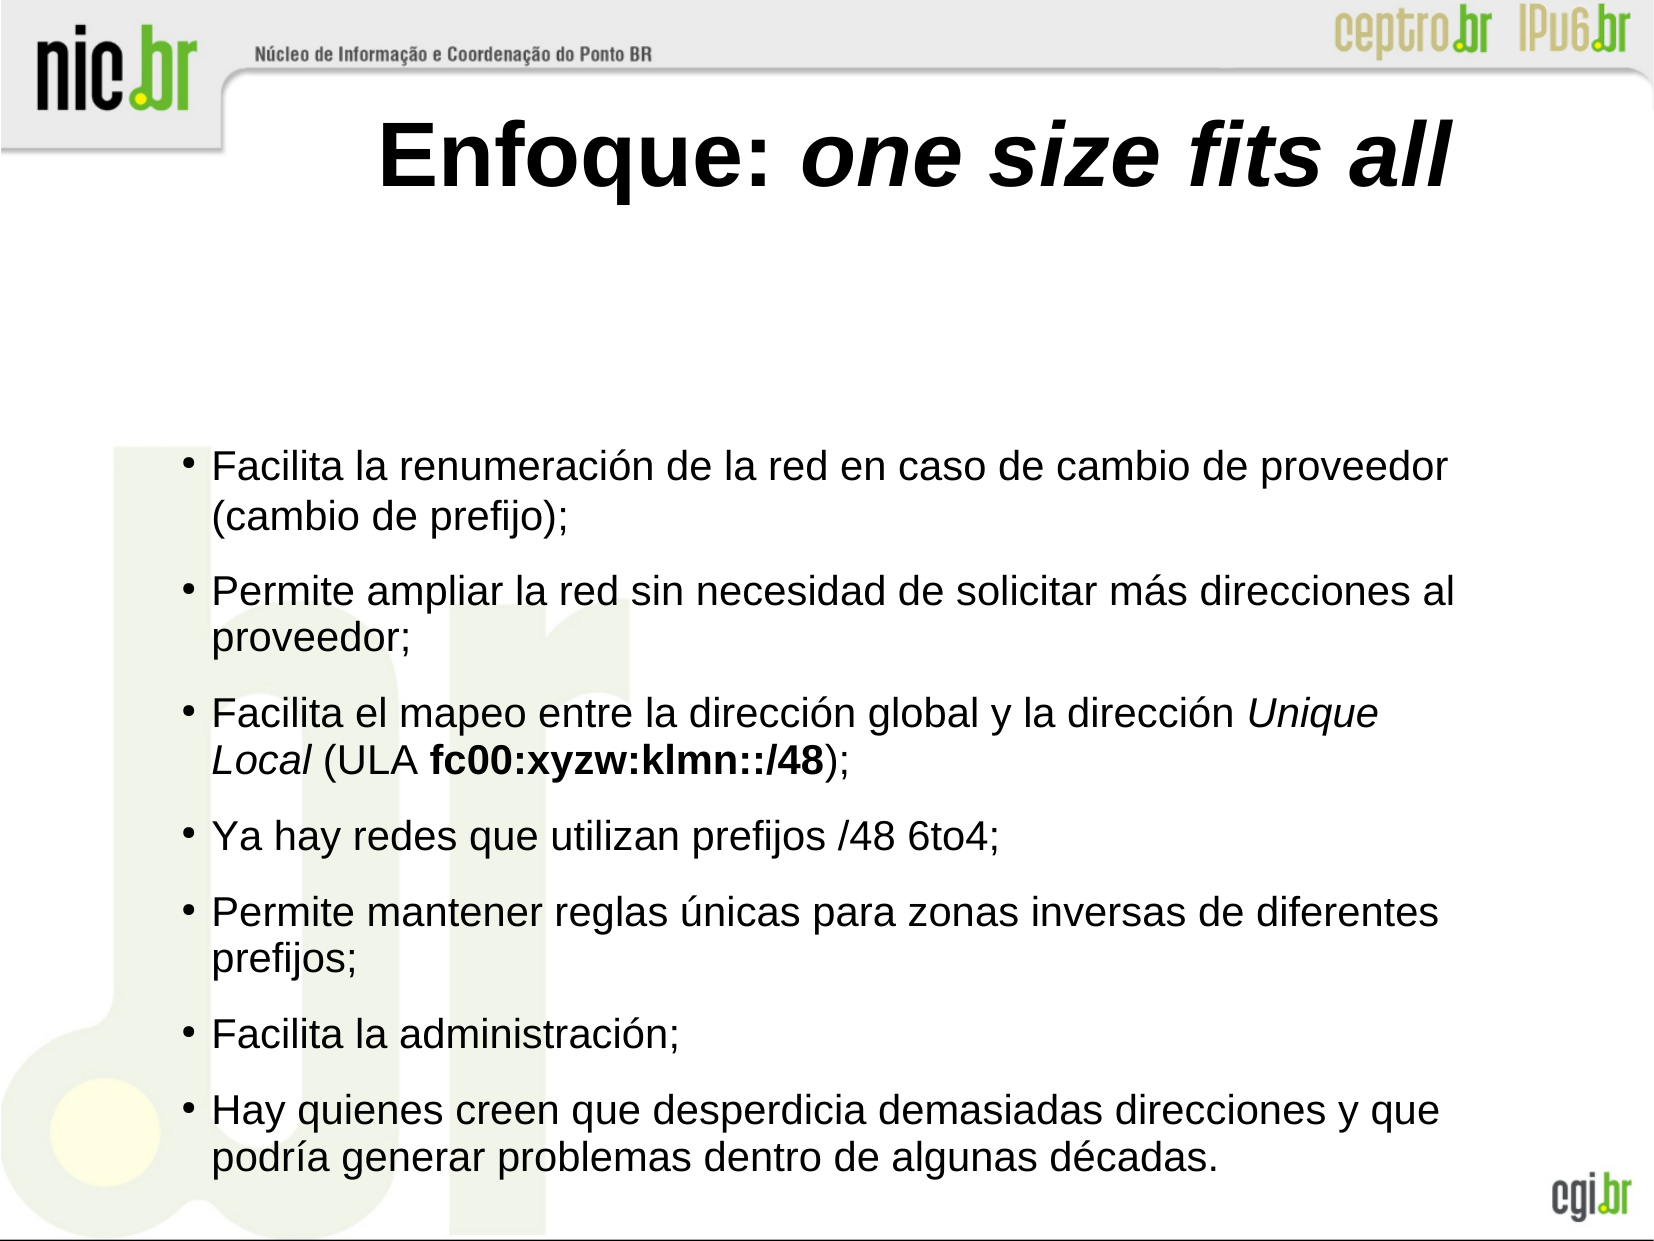

Enfoque: one size fits all
Facilita la renumeración de la red en caso de cambio de proveedor (cambio de prefijo);
Permite ampliar la red sin necesidad de solicitar más direcciones al proveedor;
Facilita el mapeo entre la dirección global y la dirección Unique Local (ULA fc00:xyzw:klmn::/48);
Ya hay redes que utilizan prefijos /48 6to4;
Permite mantener reglas únicas para zonas inversas de diferentes prefijos;
Facilita la administración;
Hay quienes creen que desperdicia demasiadas direcciones y que podría generar problemas dentro de algunas décadas.